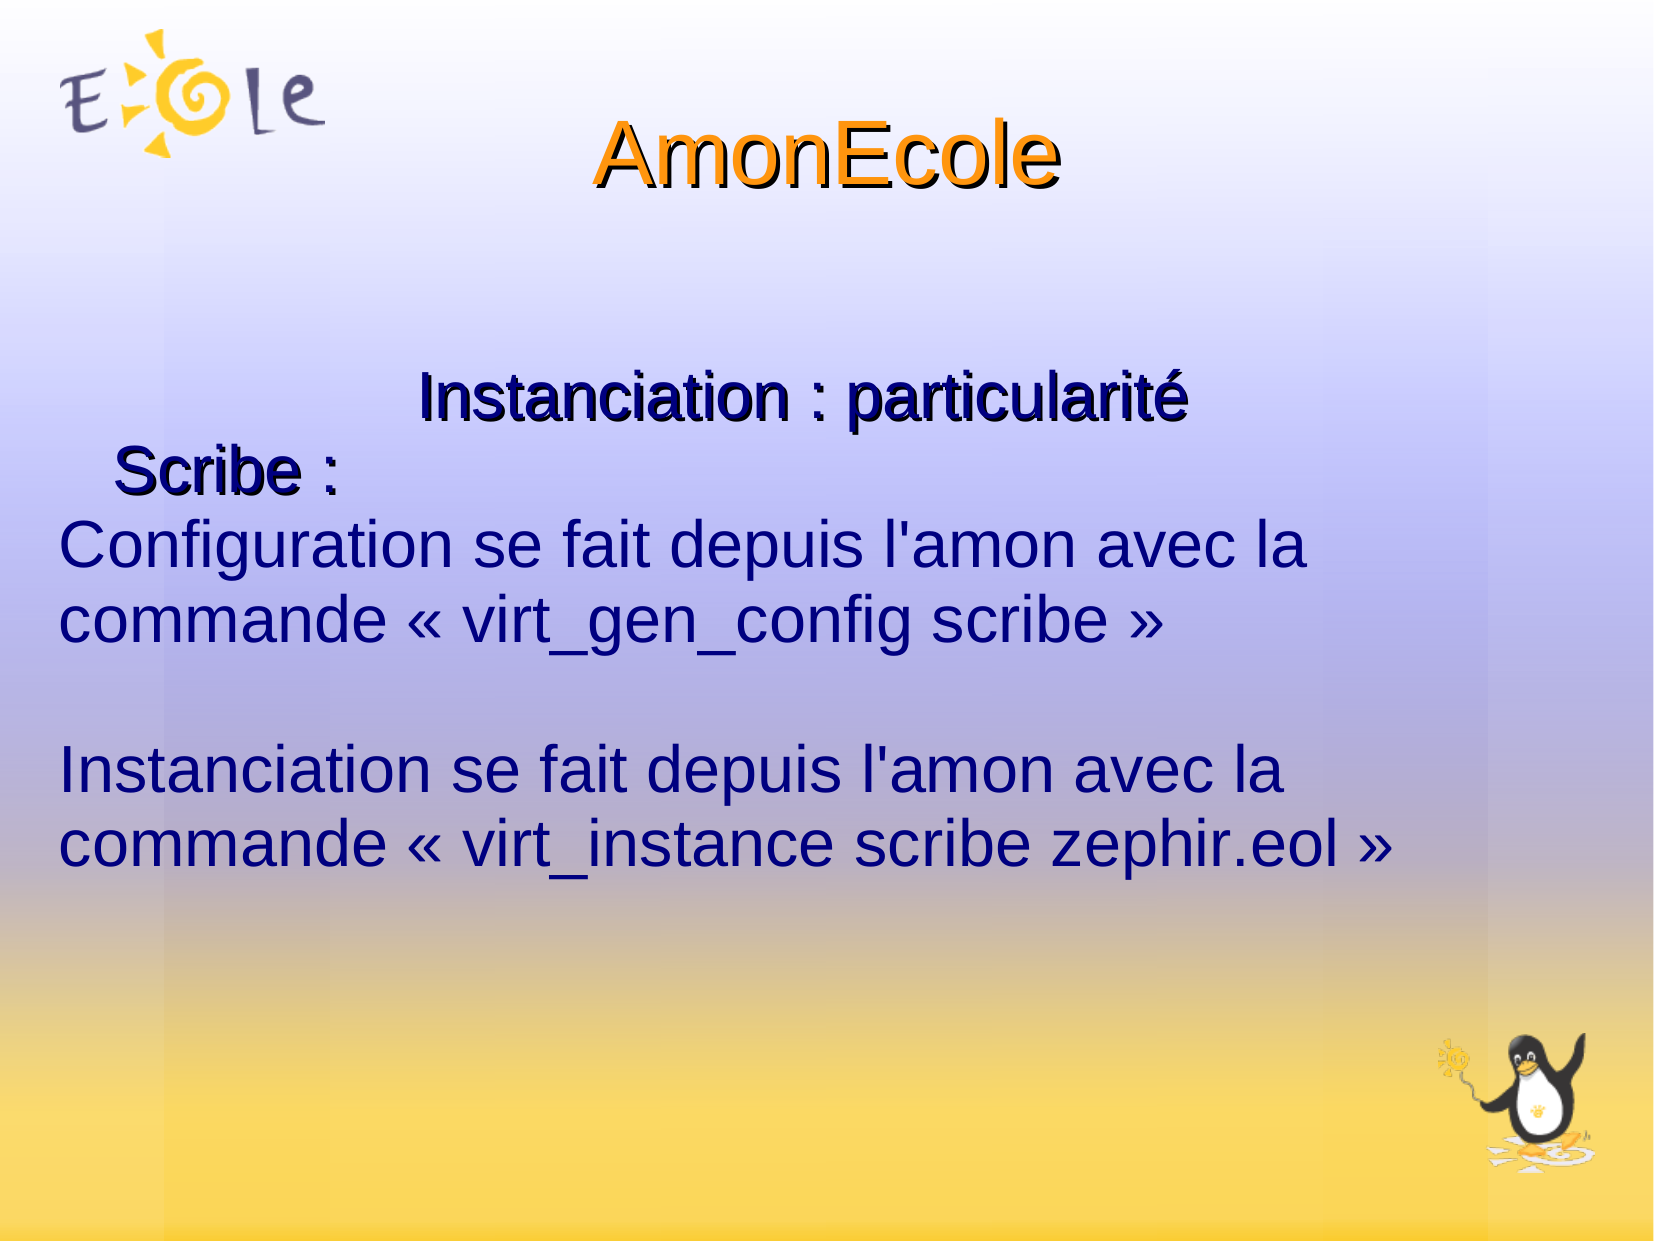

# AmonEcole
Instanciation : particularité
 Scribe :
Configuration se fait depuis l'amon avec la commande « virt_gen_config scribe »
Instanciation se fait depuis l'amon avec la commande « virt_instance scribe zephir.eol »